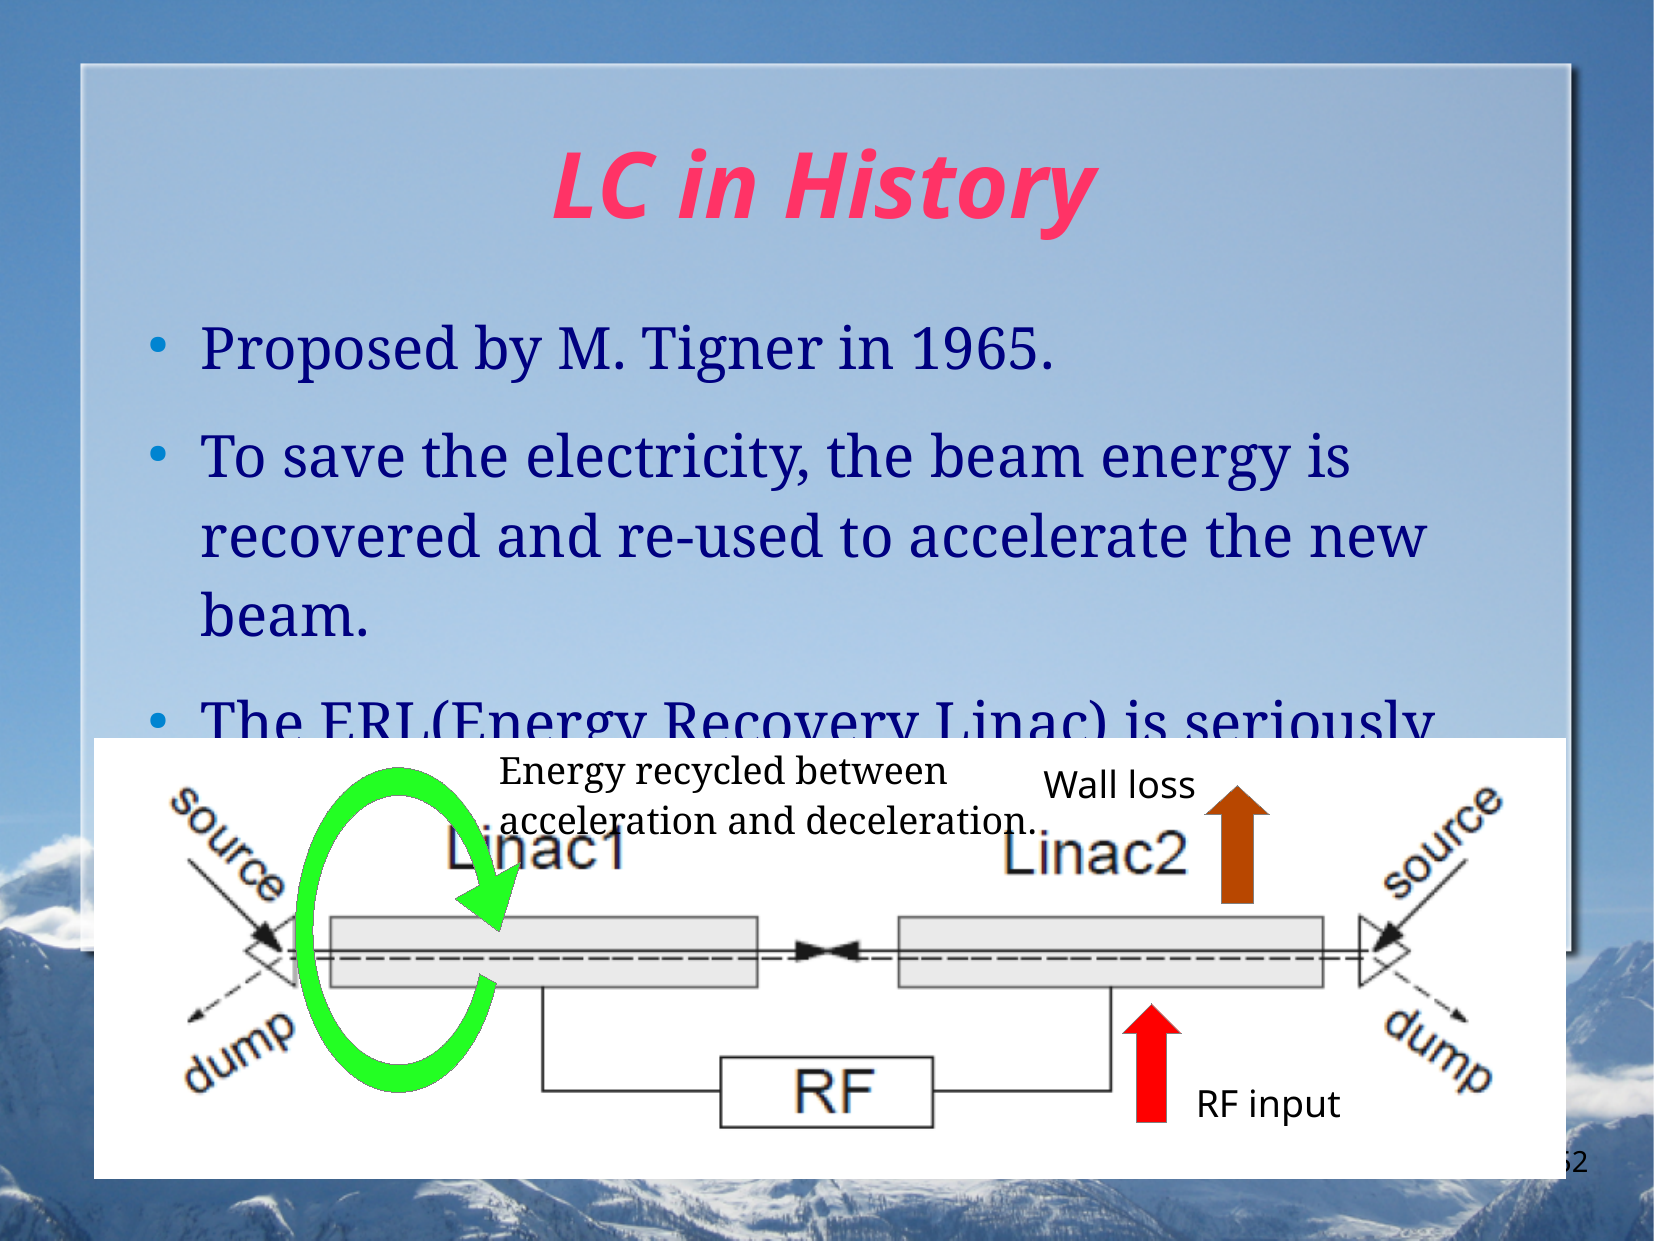

# LC in History
Proposed by M. Tigner in 1965.
To save the electricity, the beam energy is recovered and re-used to accelerate the new beam.
The ERL(Energy Recovery Linac) is seriously considered as the next generation light source.
Energy recycled between
acceleration and deceleration.
Wall loss
RF input
52